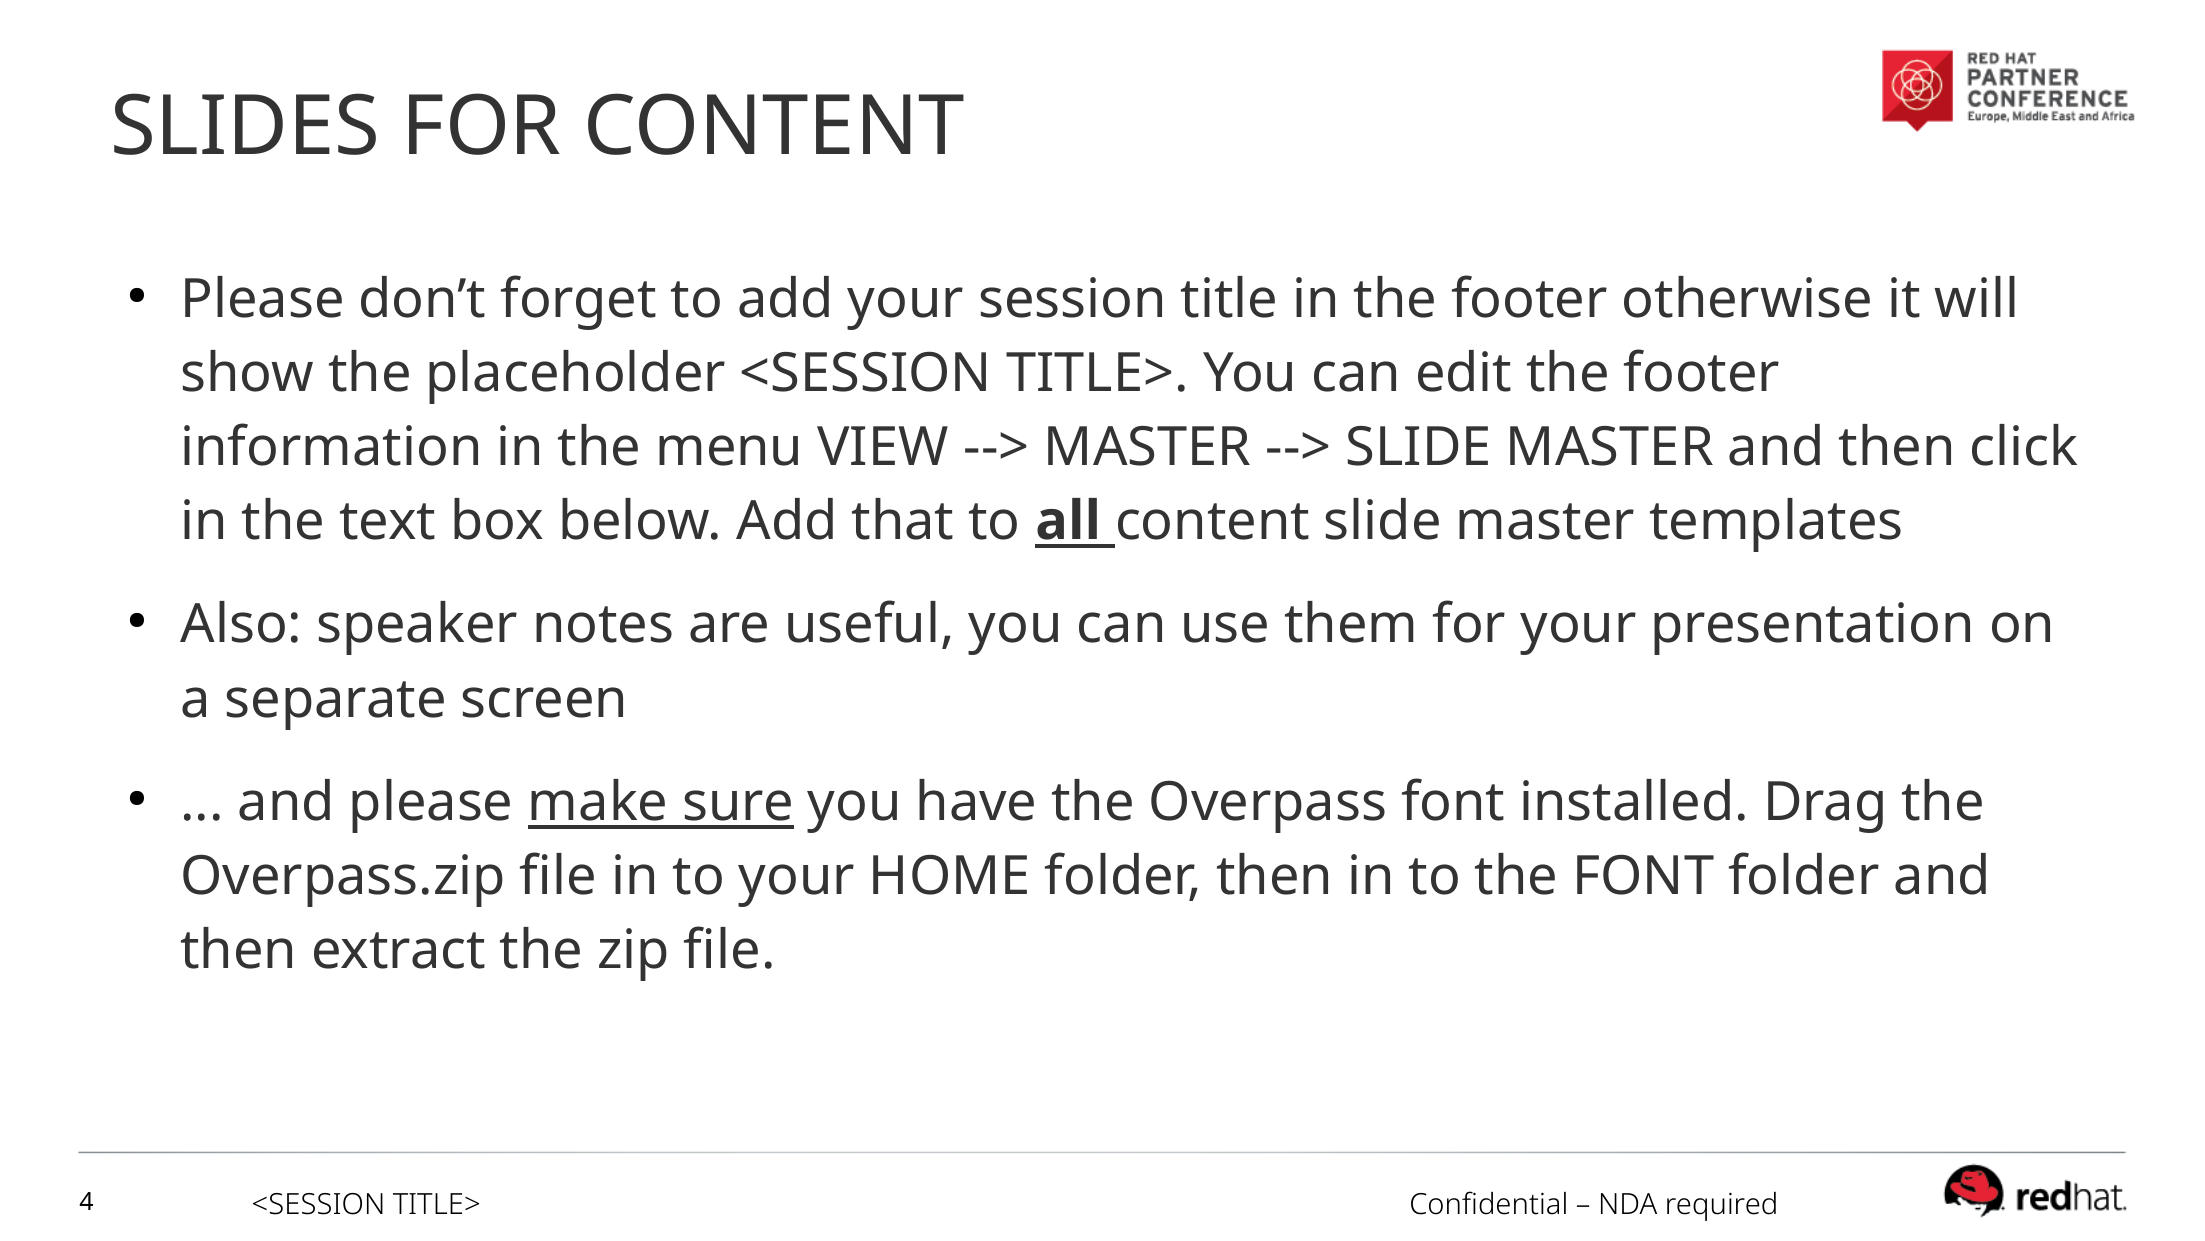

SLIDES FOR CONTENT
# Please don’t forget to add your session title in the footer otherwise it will show the placeholder <SESSION TITLE>. You can edit the footer information in the menu VIEW --> MASTER --> SLIDE MASTER and then click in the text box below. Add that to all content slide master templates
Also: speaker notes are useful, you can use them for your presentation on a separate screen
... and please make sure you have the Overpass font installed. Drag the Overpass.zip file in to your HOME folder, then in to the FONT folder and then extract the zip file.